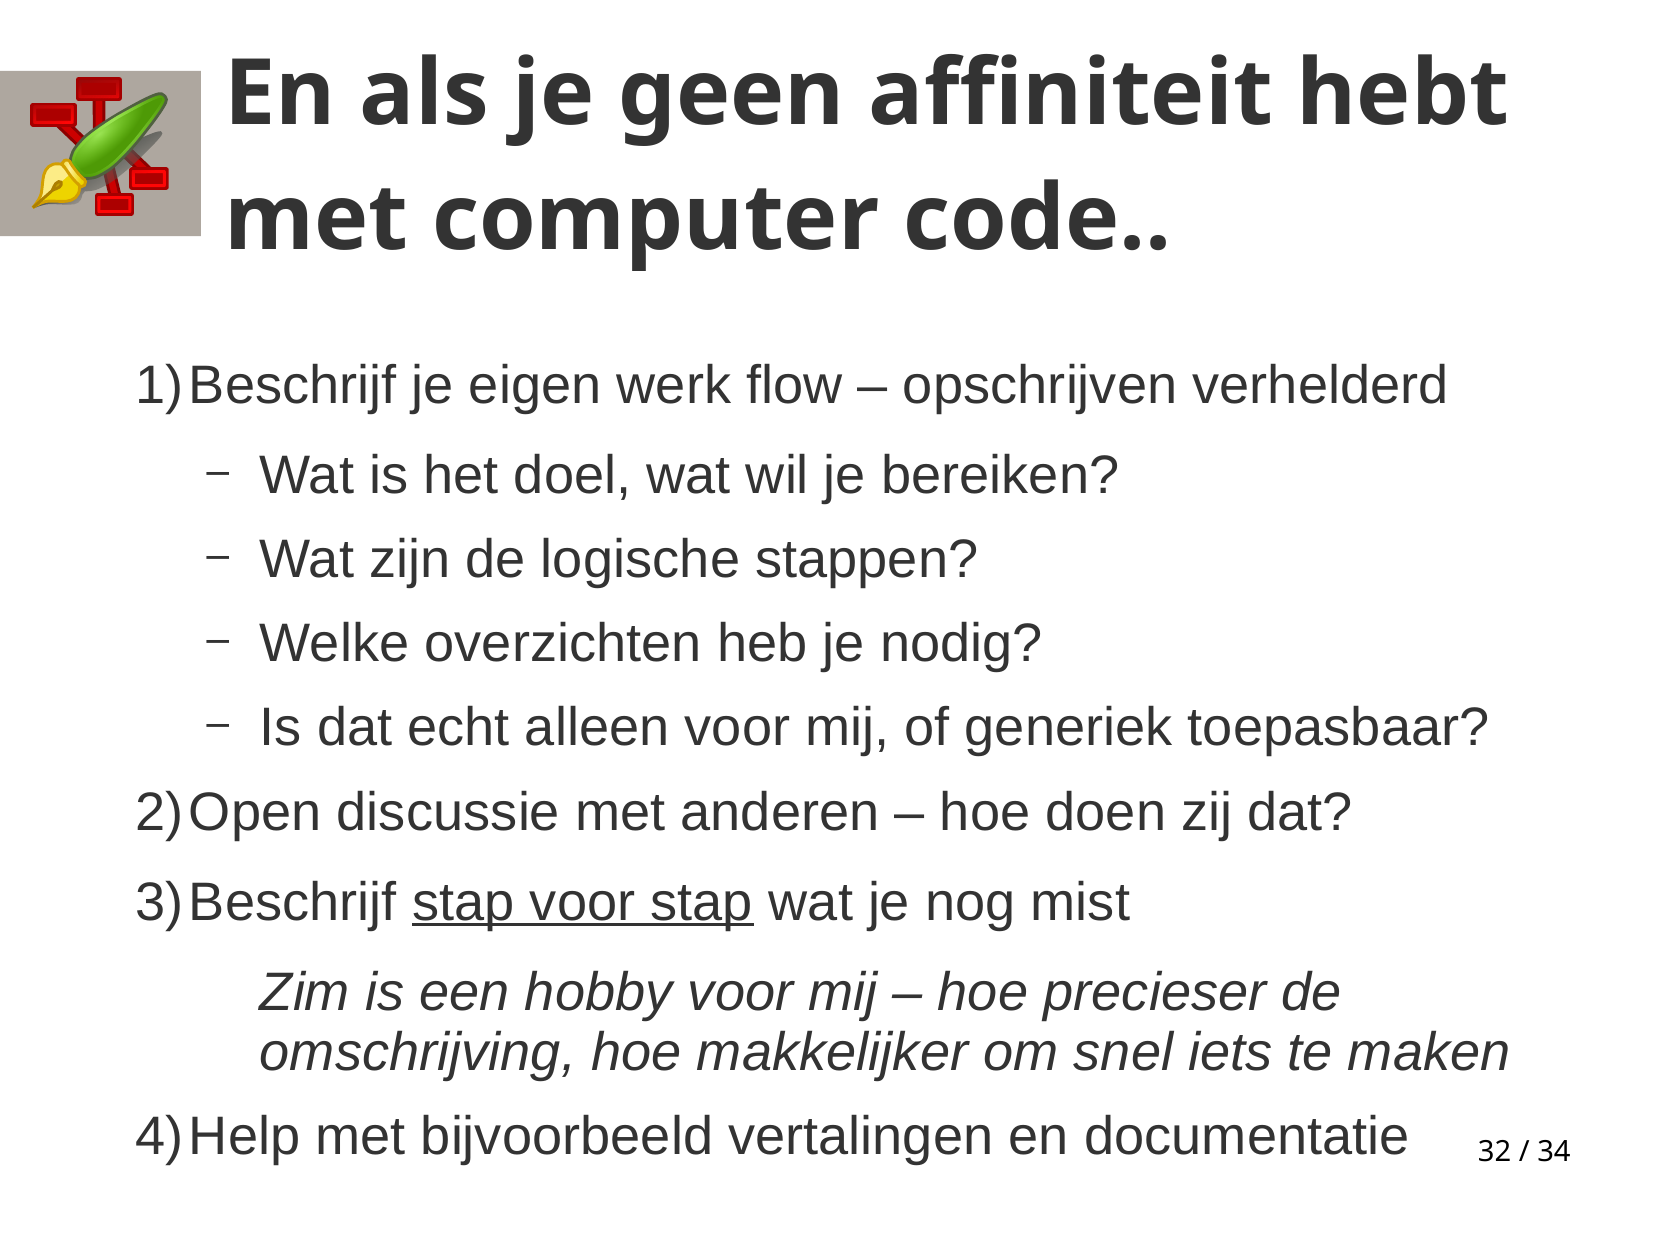

# En als je geen affiniteit hebt met computer code..
Beschrijf je eigen werk flow – opschrijven verhelderd
Wat is het doel, wat wil je bereiken?
Wat zijn de logische stappen?
Welke overzichten heb je nodig?
Is dat echt alleen voor mij, of generiek toepasbaar?
Open discussie met anderen – hoe doen zij dat?
Beschrijf stap voor stap wat je nog mist
Zim is een hobby voor mij – hoe precieser de omschrijving, hoe makkelijker om snel iets te maken
Help met bijvoorbeeld vertalingen en documentatie
32